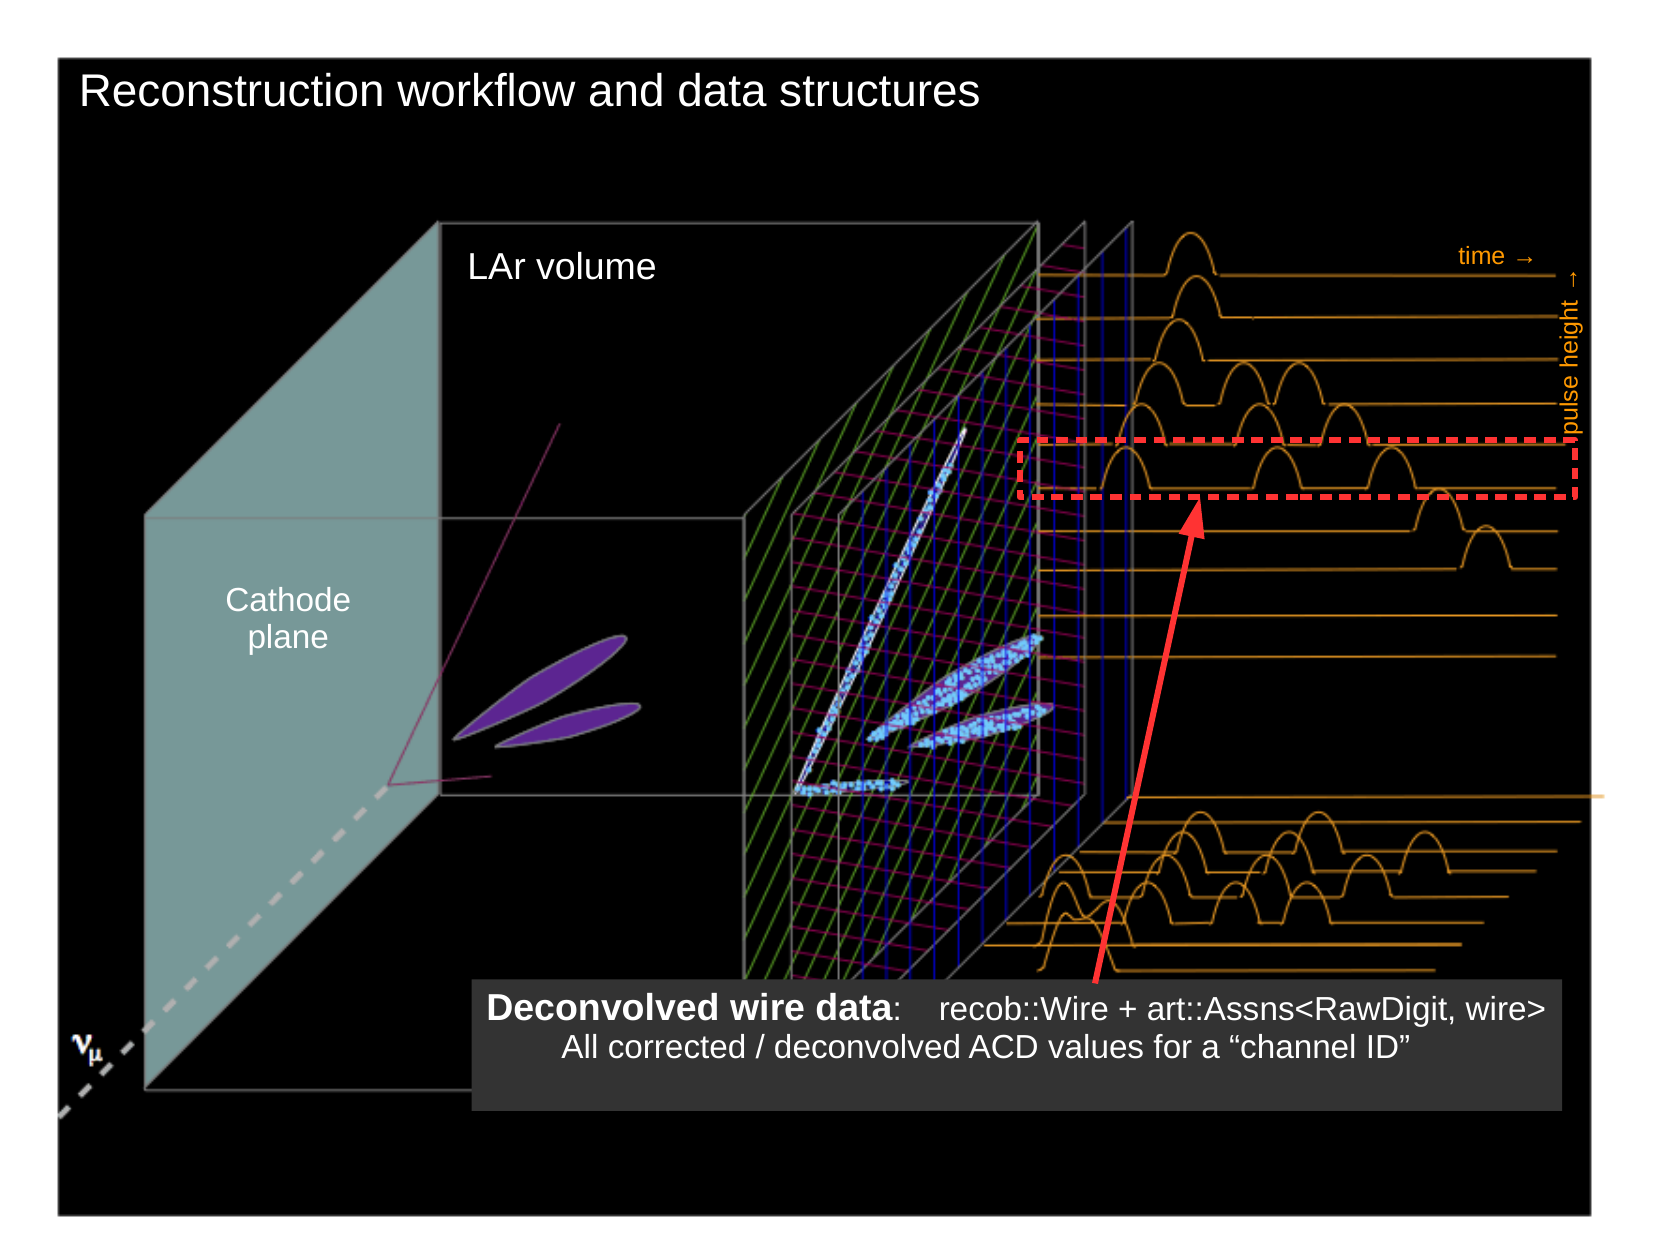

Reconstruction workflow and data structures
time →
LAr volume
pulse height →
Cathode
plane
Deconvolved wire data: recob::Wire + art::Assns<RawDigit, wire>
	All corrected / deconvolved ACD values for a “channel ID”
111